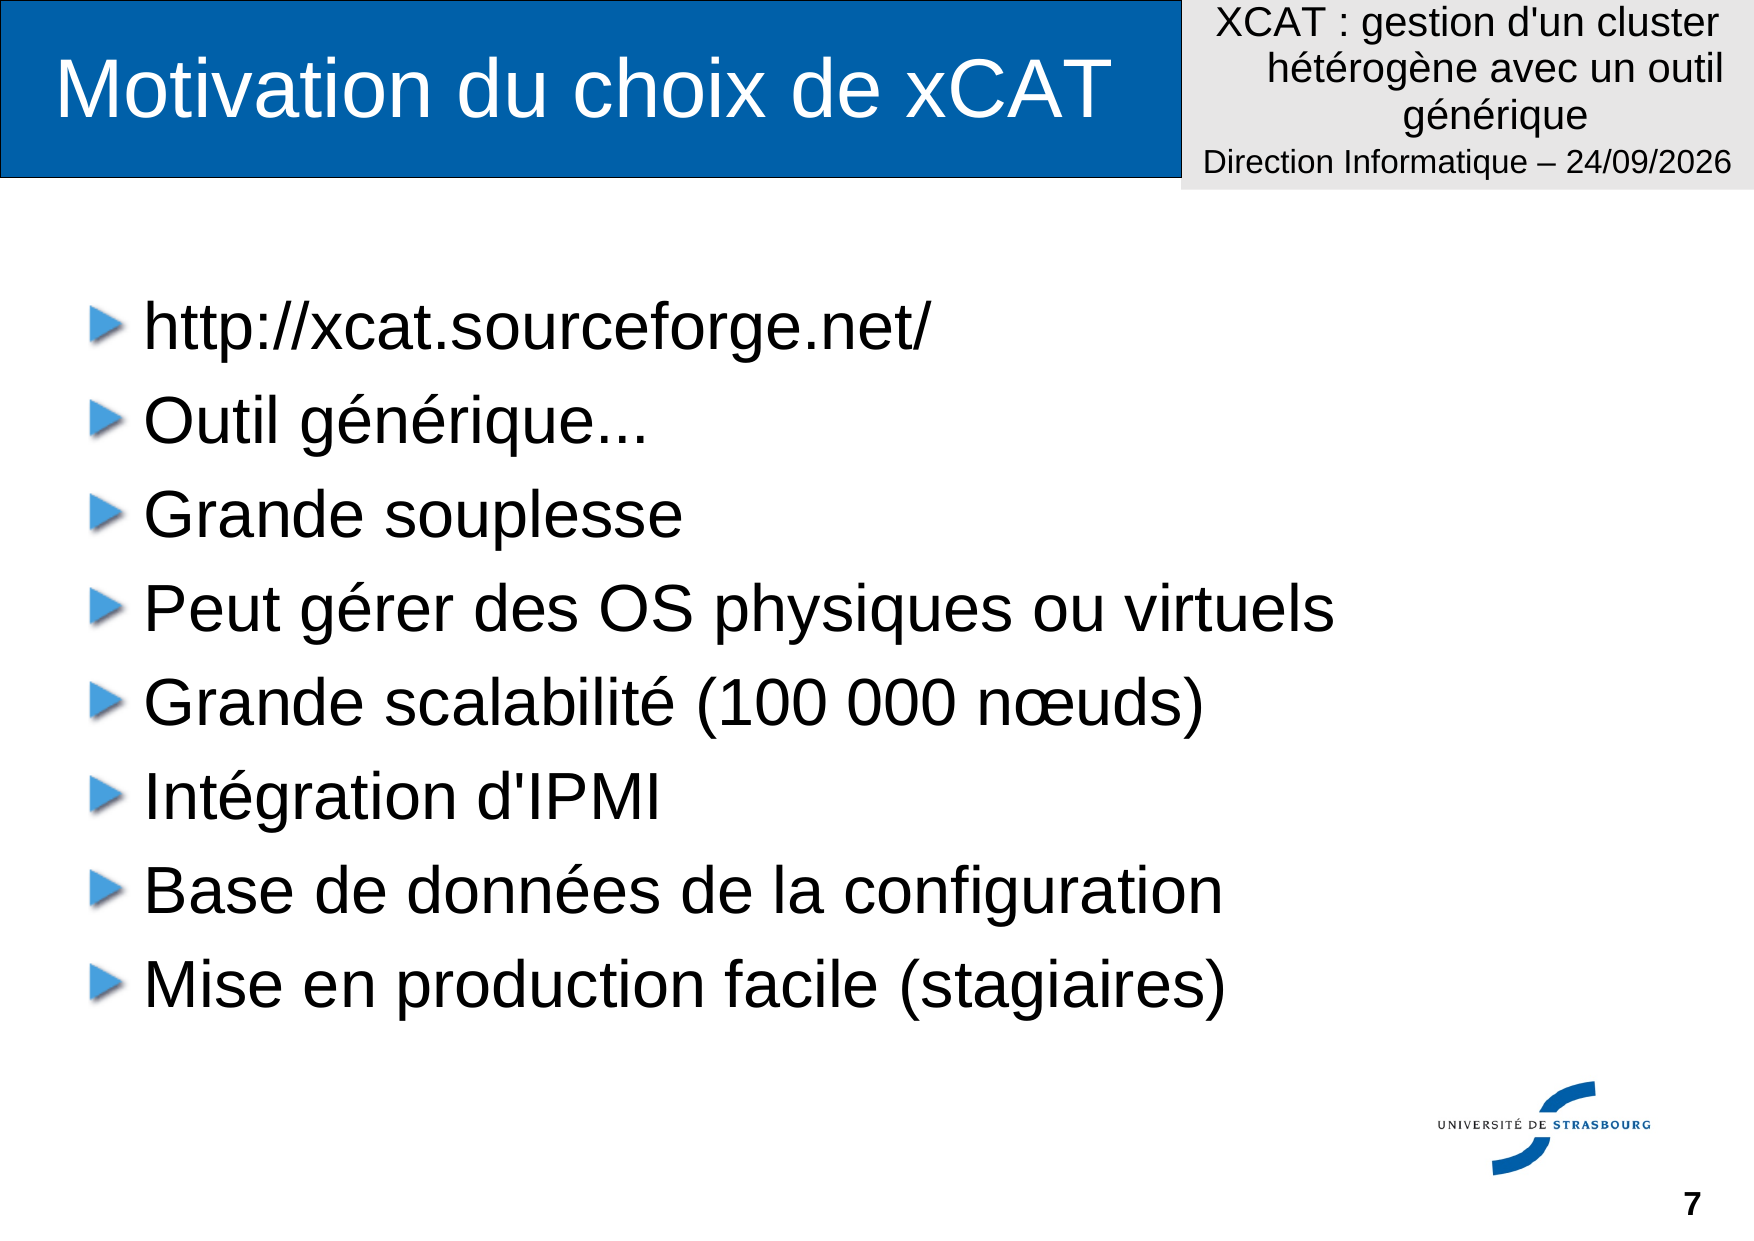

# Motivation du choix de xCAT
http://xcat.sourceforge.net/
Outil générique...
Grande souplesse
Peut gérer des OS physiques ou virtuels
Grande scalabilité (100 000 nœuds)
Intégration d'IPMI
Base de données de la configuration
Mise en production facile (stagiaires)
7